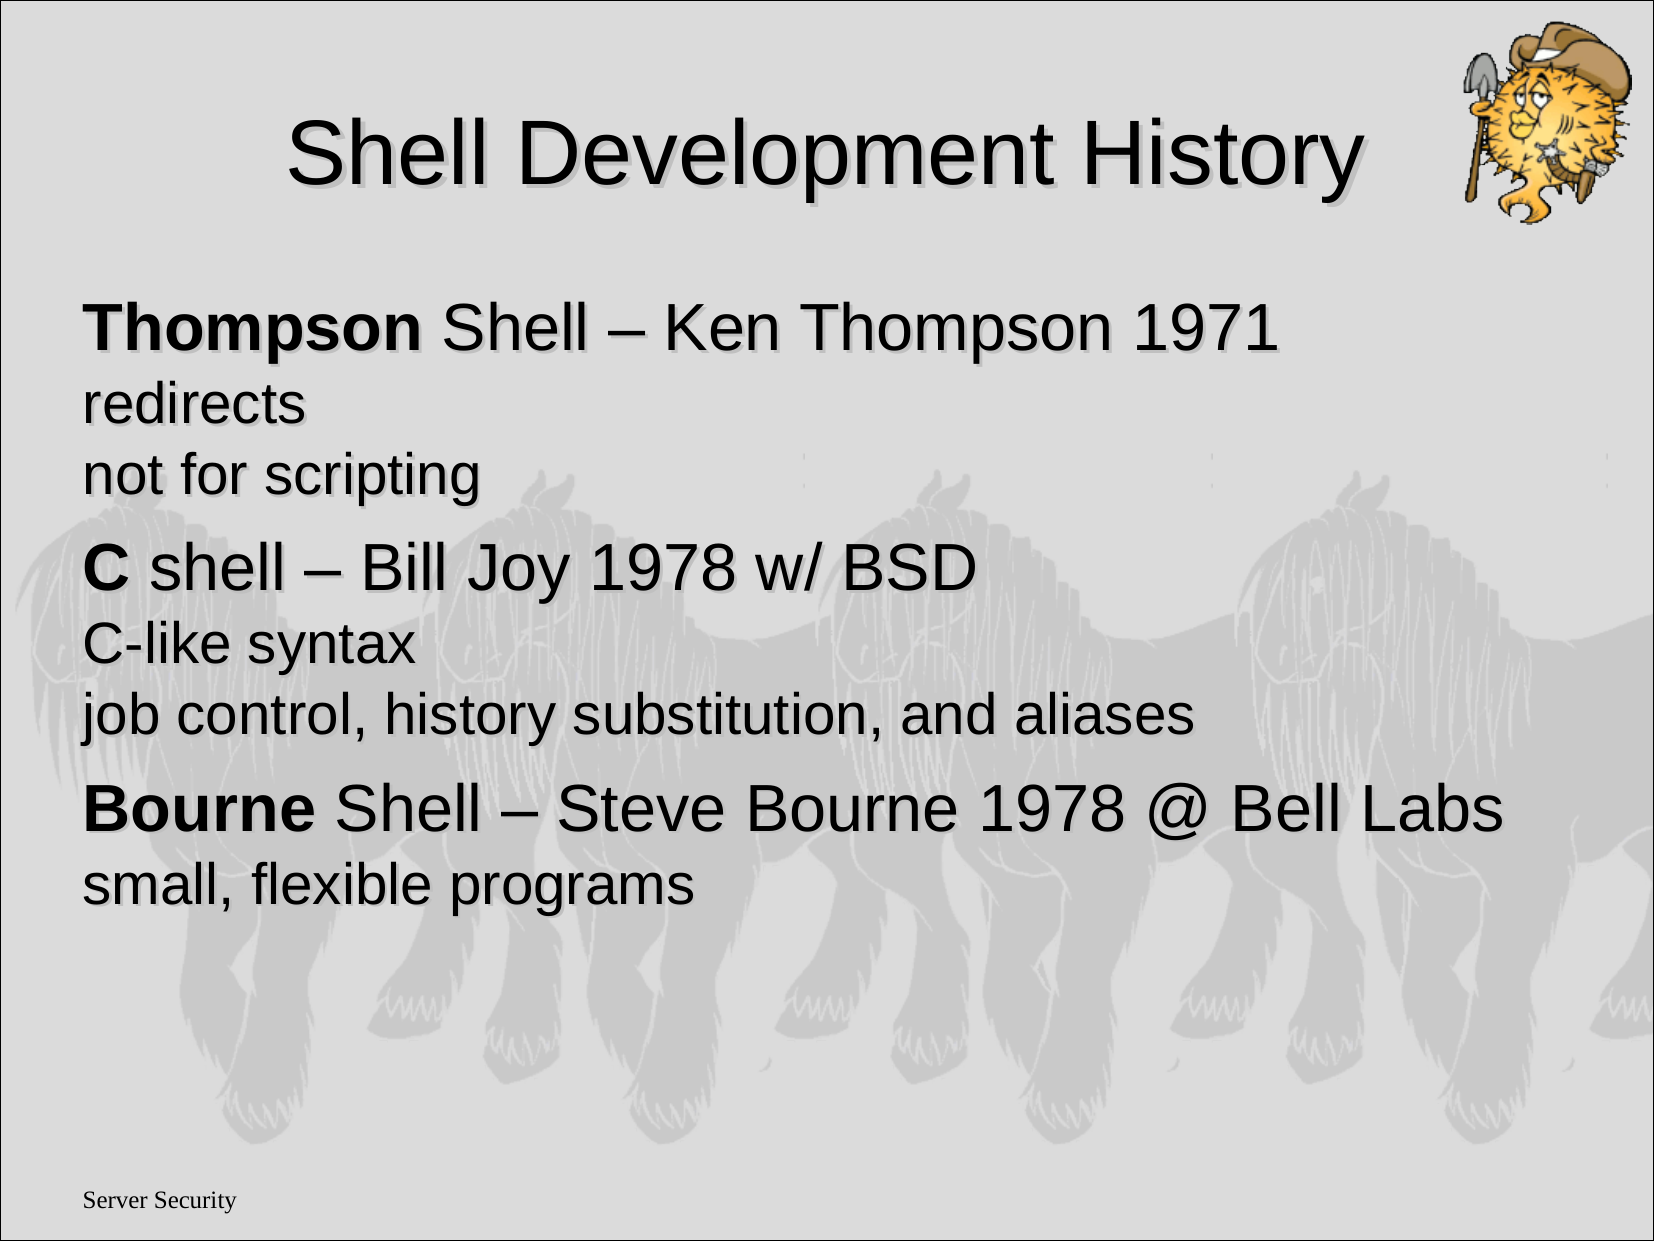

# Shell Development History
Thompson Shell – Ken Thompson 1971
redirects
not for scripting
C shell – Bill Joy 1978 w/ BSD
C-like syntax
job control, history substitution, and aliases
Bourne Shell – Steve Bourne 1978 @ Bell Labs
small, flexible programs